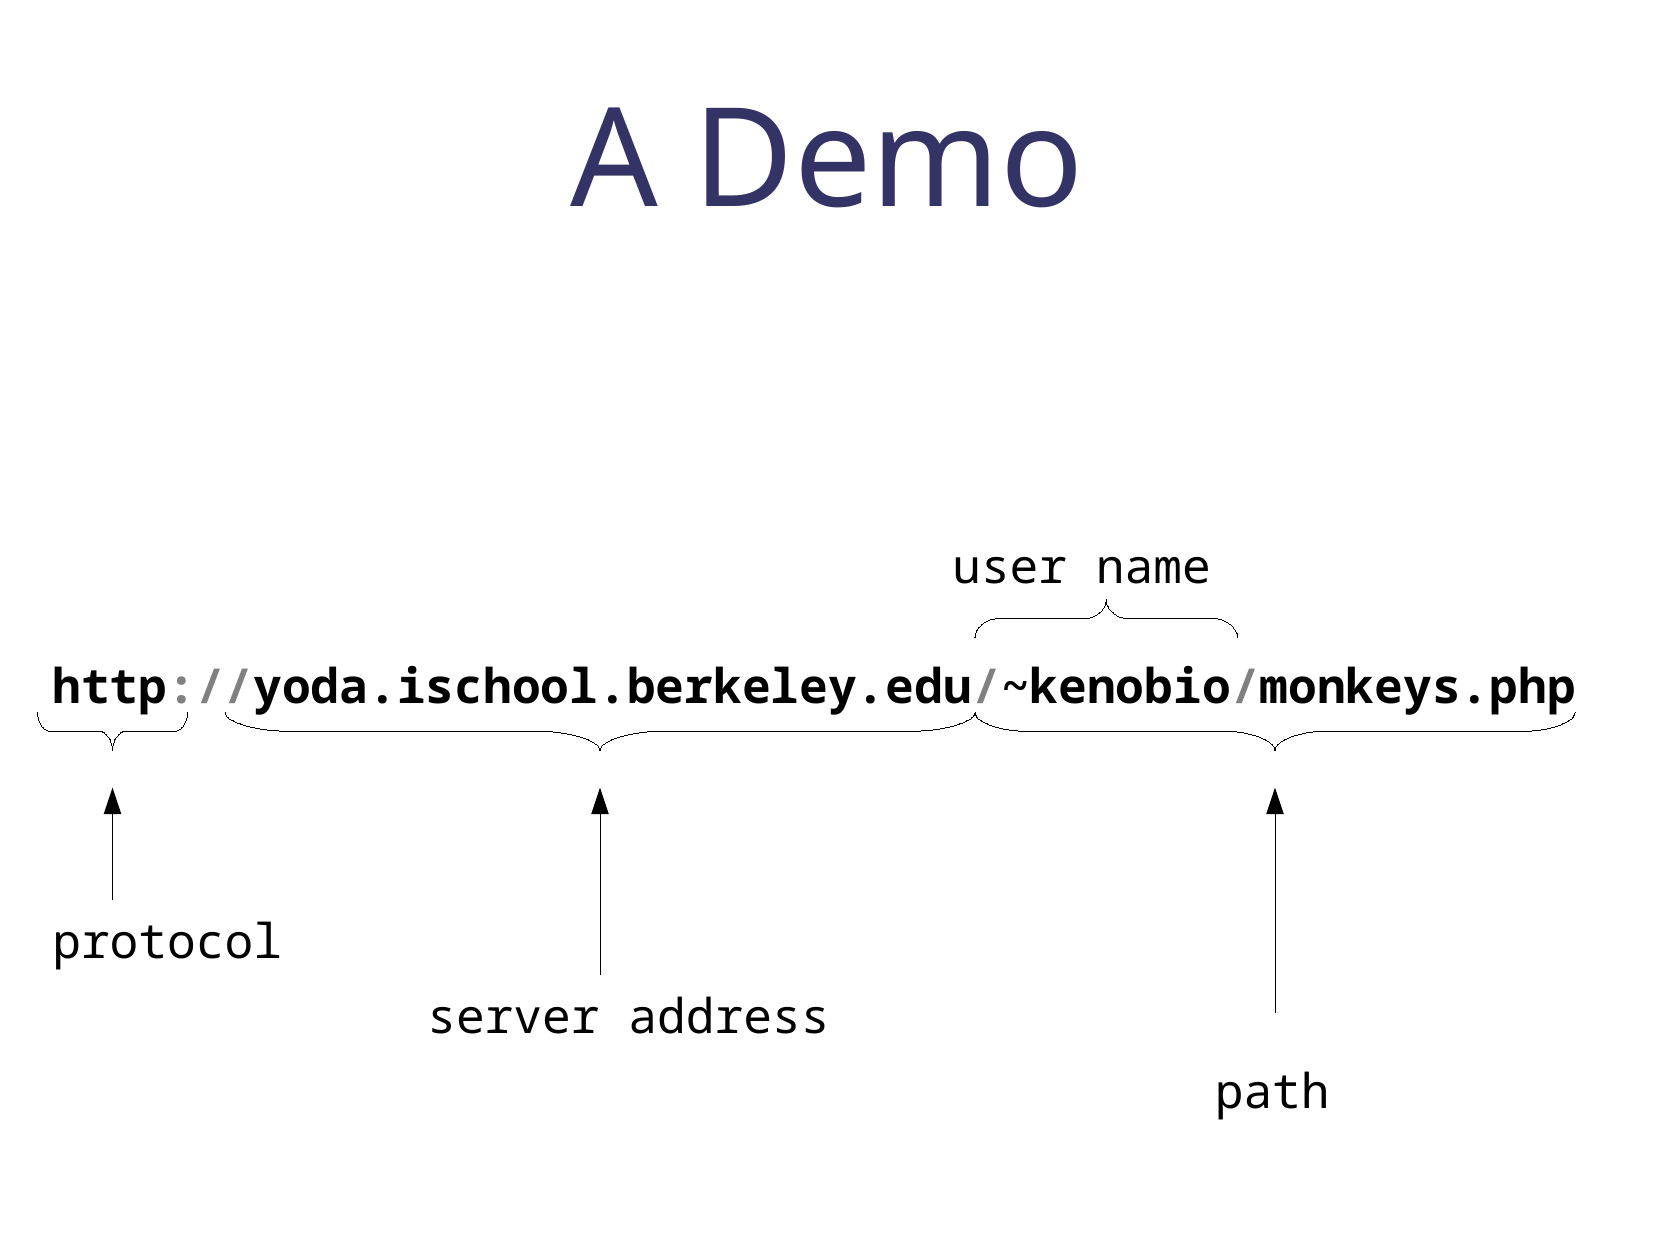

# A Demo
user name
http://yoda.ischool.berkeley.edu/~kenobio/monkeys.php
protocol
server address
path